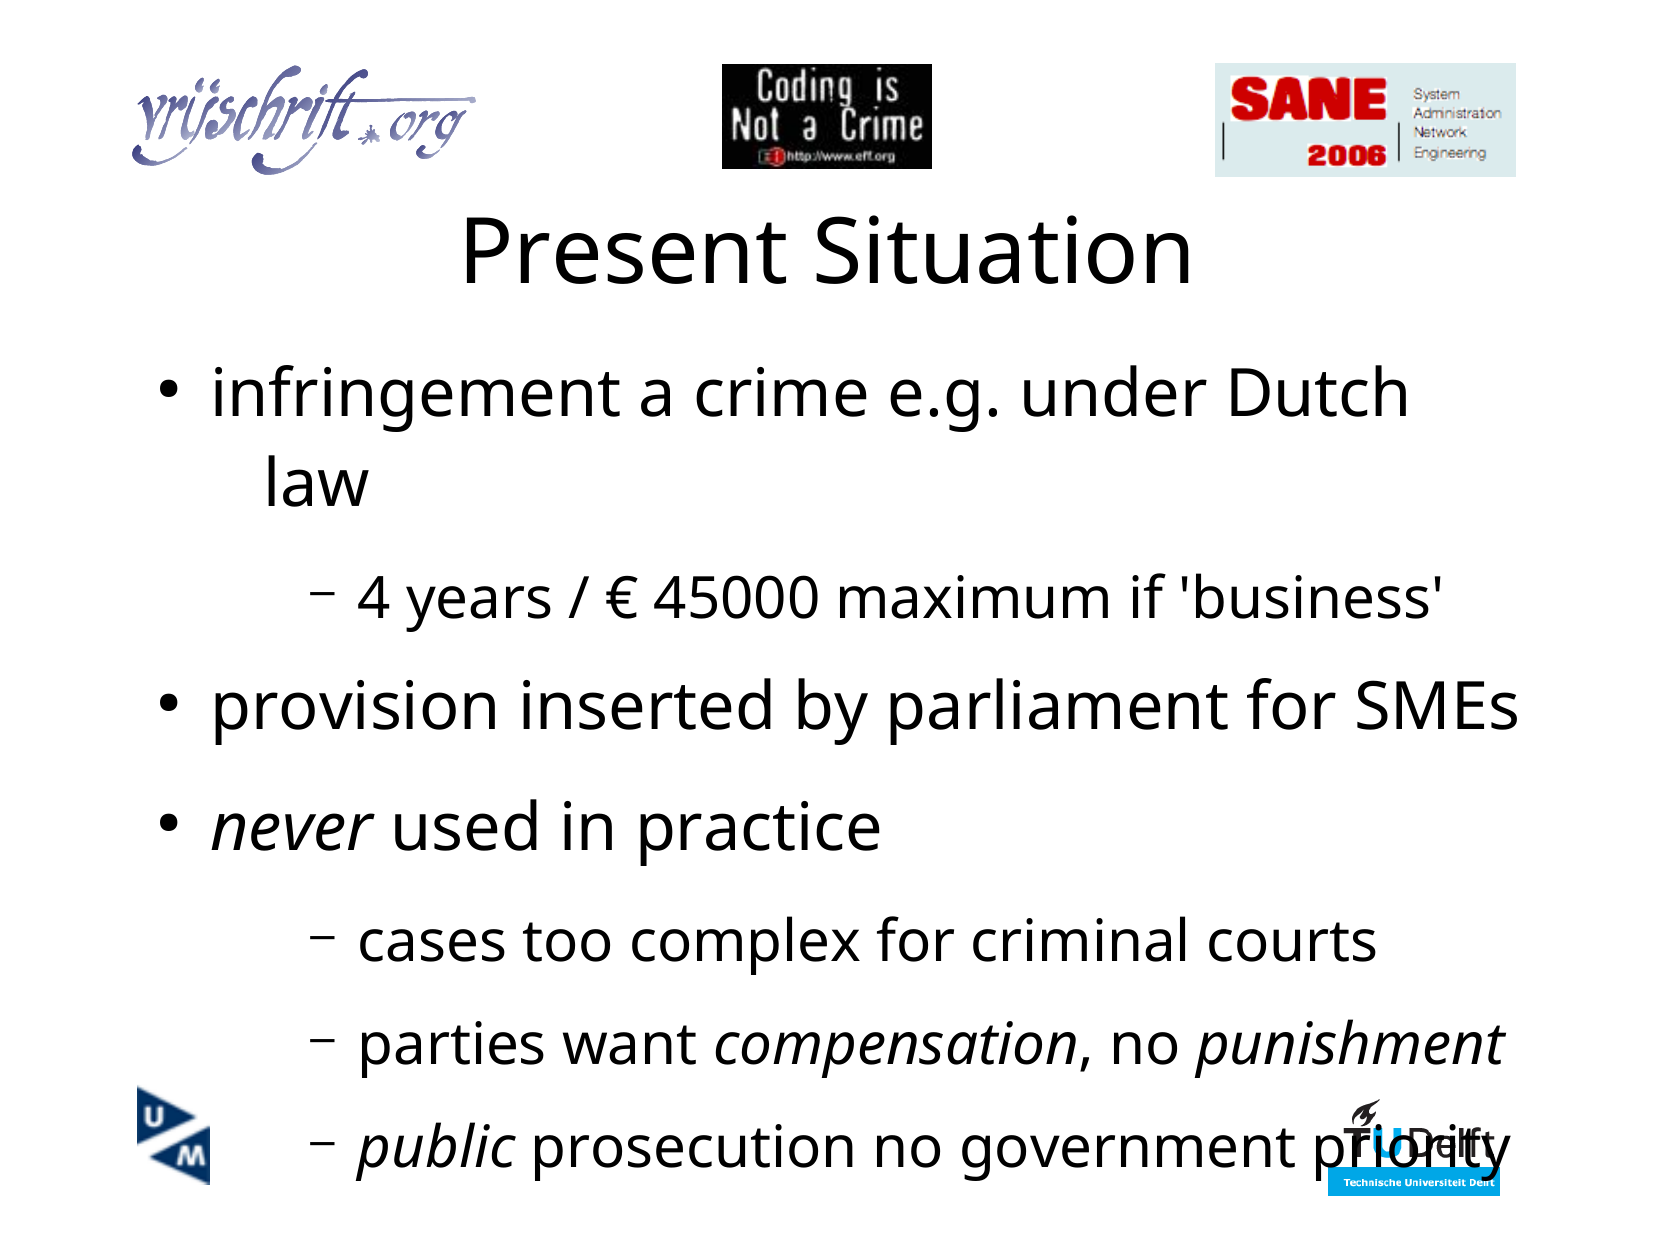

# Present Situation
infringement a crime e.g. under Dutch law
4 years / € 45000 maximum if 'business'
provision inserted by parliament for SMEs
never used in practice
cases too complex for criminal courts
parties want compensation, no punishment
public prosecution no government priority